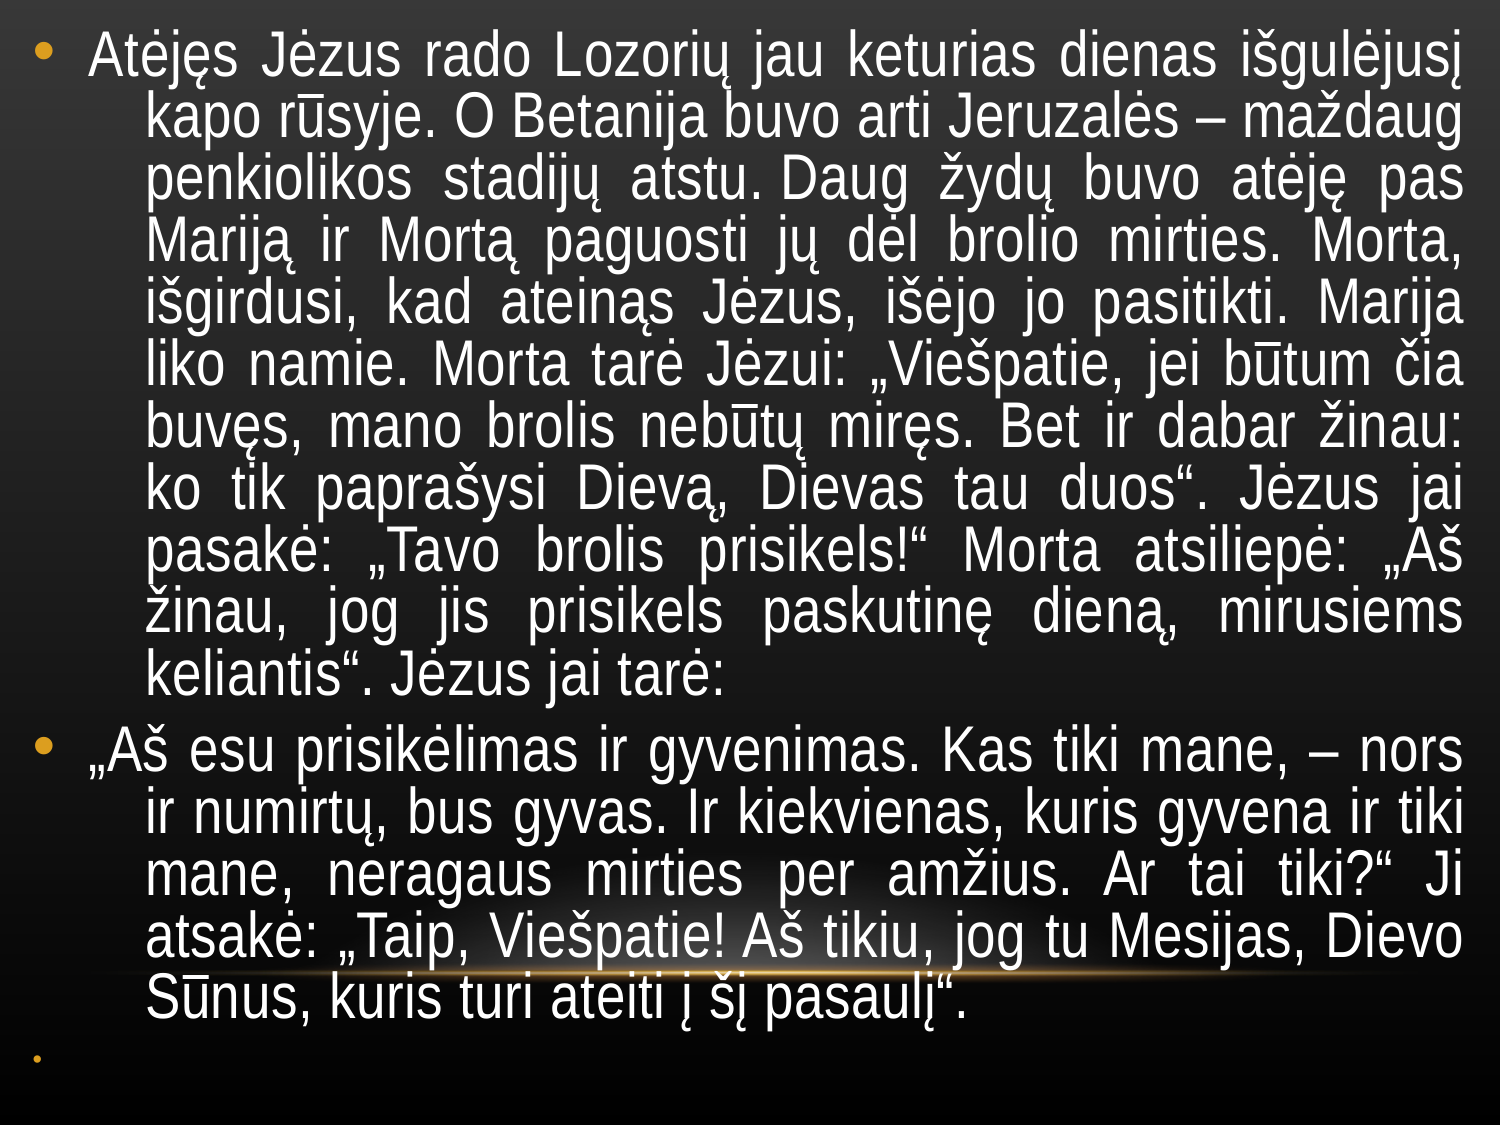

Atėjęs Jėzus rado Lozorių jau keturias dienas išgulėjusį kapo rūsyje. O Betanija buvo arti Jeruzalės – maždaug penkiolikos stadijų atstu. Daug žydų buvo atėję pas Mariją ir Mortą paguosti jų dėl brolio mirties. Morta, išgirdusi, kad ateinąs Jėzus, išėjo jo pasitikti. Marija liko namie. Morta tarė Jėzui: „Viešpatie, jei būtum čia buvęs, mano brolis nebūtų miręs. Bet ir dabar žinau: ko tik paprašysi Dievą, Dievas tau duos“. Jėzus jai pasakė: „Tavo brolis prisikels!“ Morta atsiliepė: „Aš žinau, jog jis prisikels paskutinę dieną, mirusiems keliantis“. Jėzus jai tarė:
„Aš esu prisikėlimas ir gyvenimas. Kas tiki mane, – nors ir numirtų, bus gyvas. Ir kiekvienas, kuris gyvena ir tiki mane, neragaus mirties per amžius. Ar tai tiki?“ Ji atsakė: „Taip, Viešpatie! Aš tikiu, jog tu Mesijas, Dievo Sūnus, kuris turi ateiti į šį pasaulį“.
#